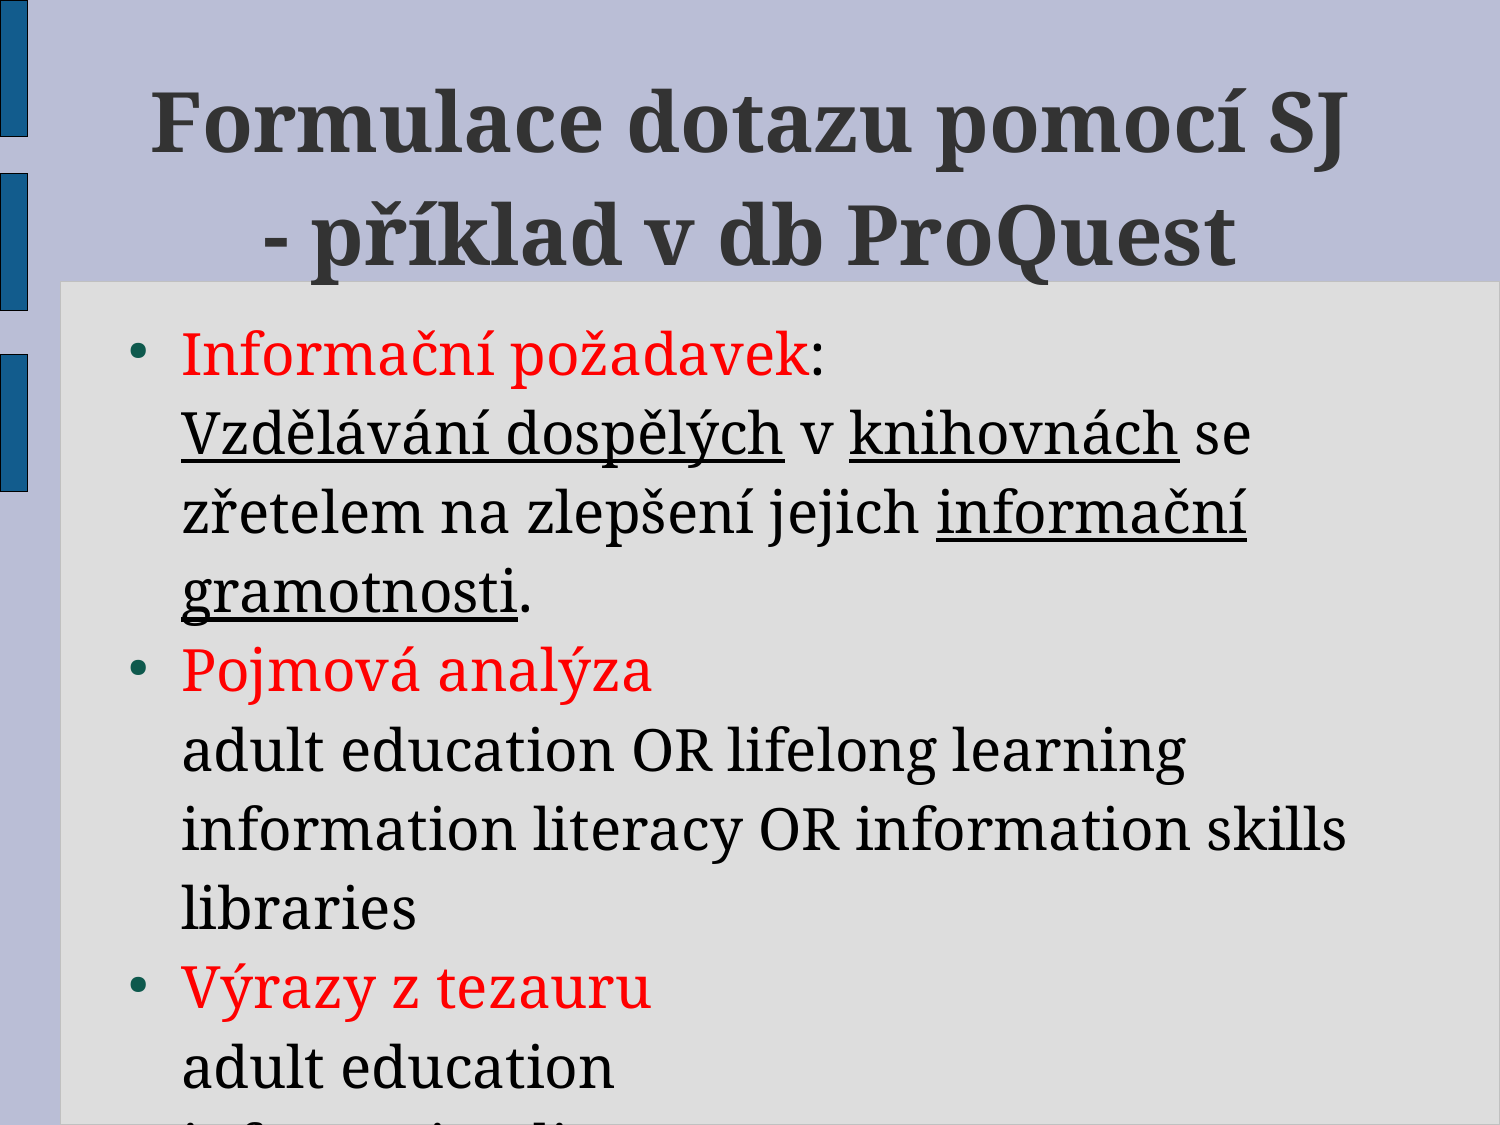

# Formulace dotazu pomocí SJ - příklad v db ProQuest
Informační požadavek:
Vzdělávání dospělých v knihovnách se zřetelem na zlepšení jejich informační gramotnosti.
Pojmová analýza
adult education OR lifelong learning
information literacy OR information skills
libraries
Výrazy z tezauru
adult education
information literacy
libraries